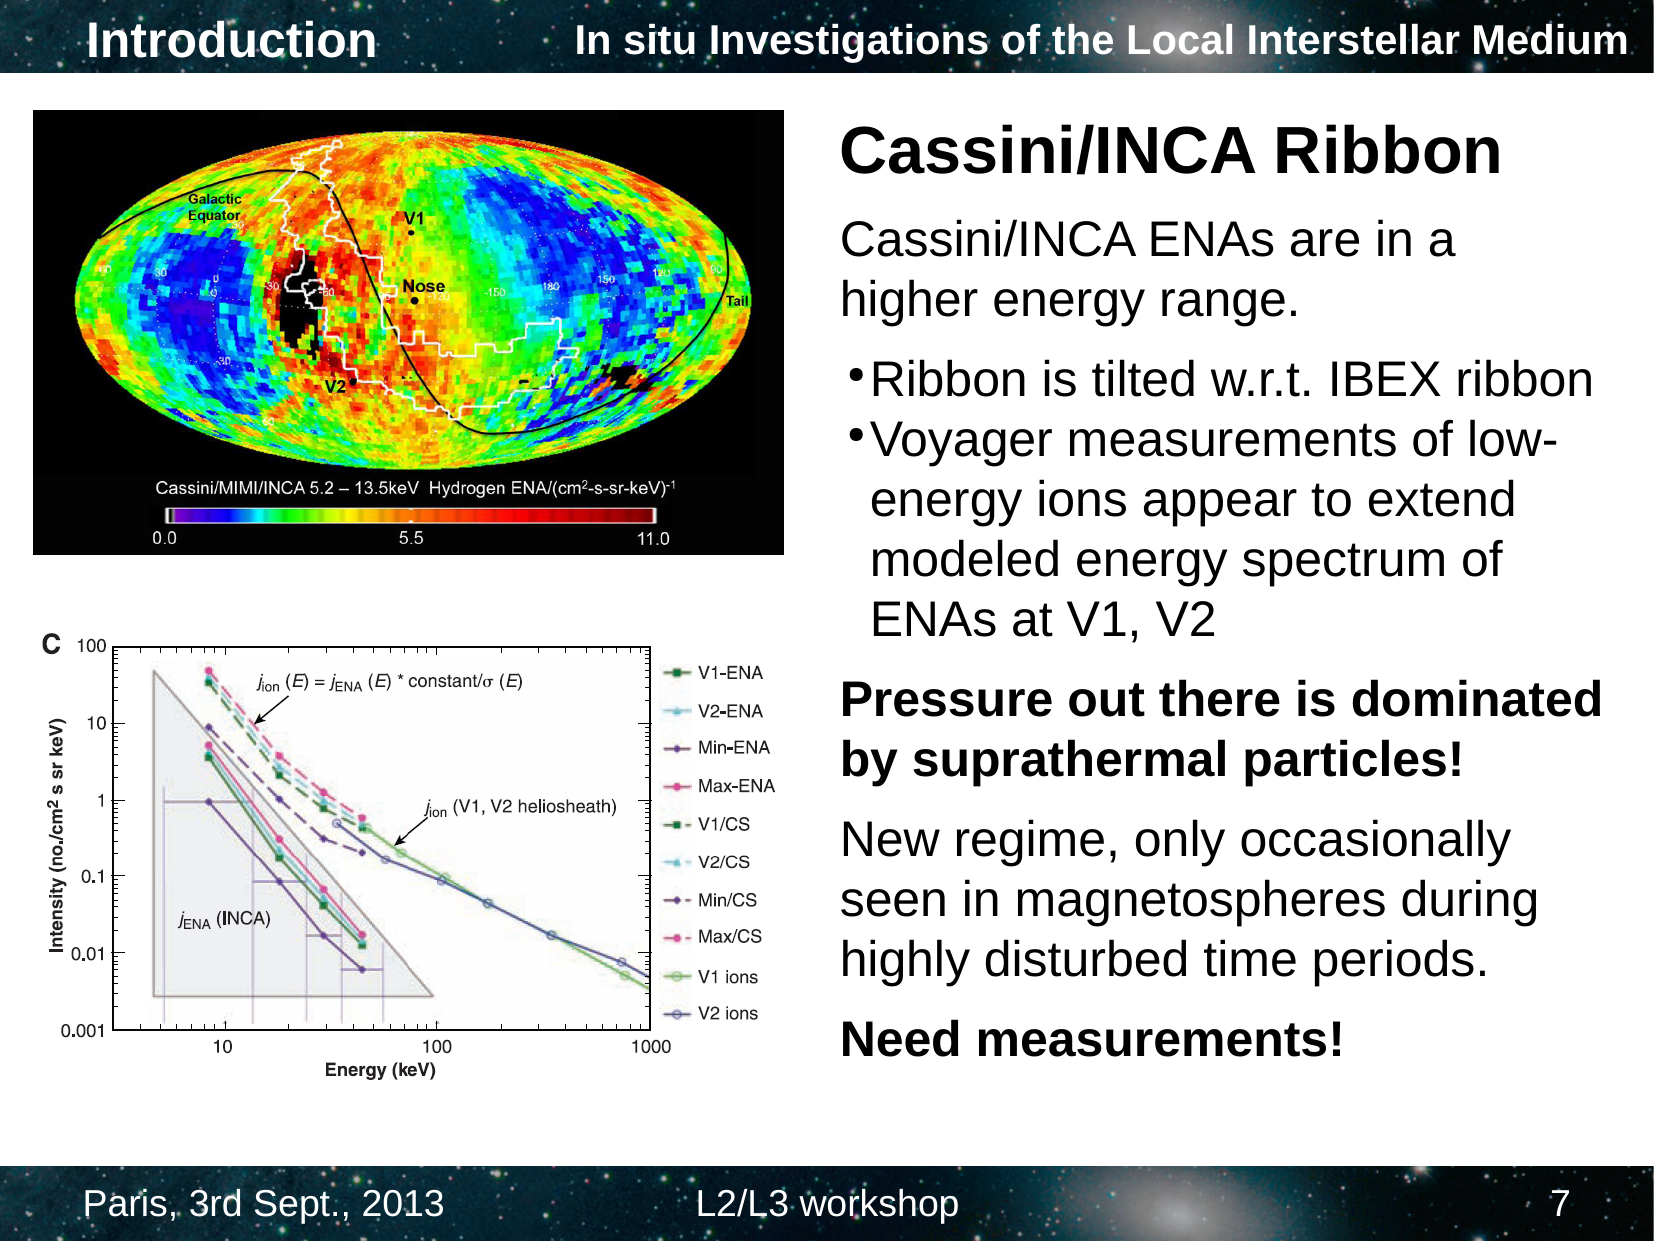

Introduction
Cassini/INCA Ribbon
Cassini/INCA ENAs are in a higher energy range.
Ribbon is tilted w.r.t. IBEX ribbon
Voyager measurements of low-energy ions appear to extend modeled energy spectrum of ENAs at V1, V2
Pressure out there is dominated by suprathermal particles!
New regime, only occasionally seen in magnetospheres during highly disturbed time periods.
Need measurements!